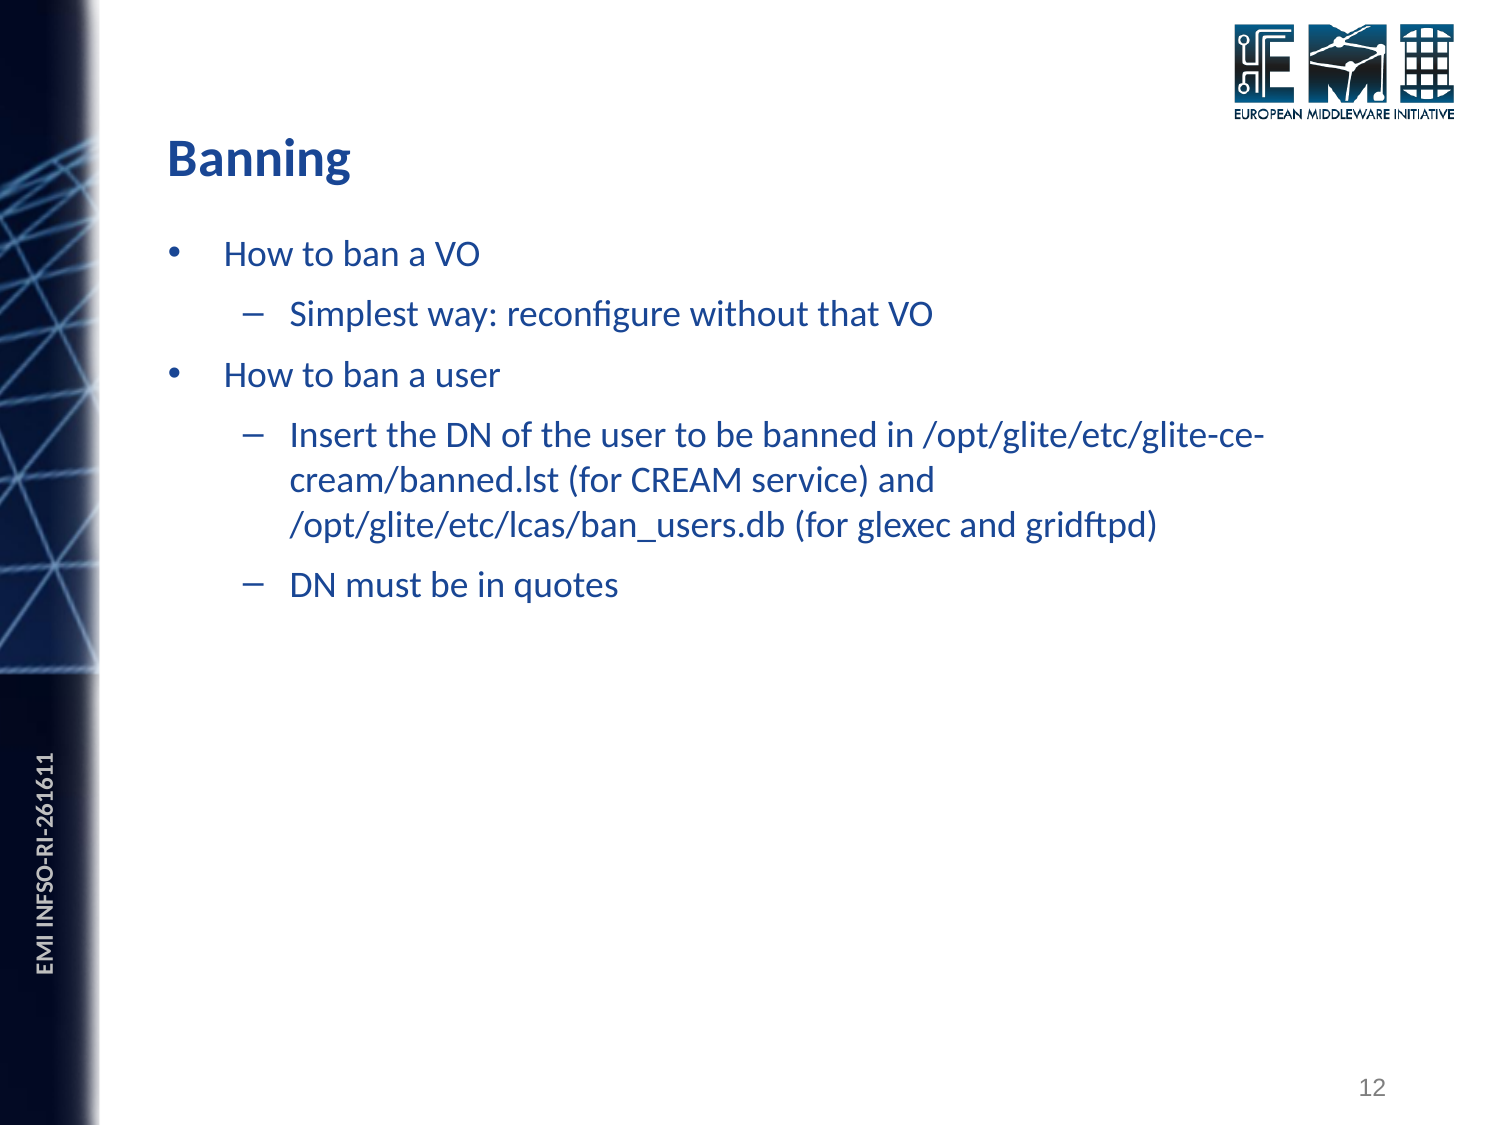

Banning
# How to ban a VO
Simplest way: reconfigure without that VO
How to ban a user
Insert the DN of the user to be banned in /opt/glite/etc/glite-ce-cream/banned.lst (for CREAM service) and /opt/glite/etc/lcas/ban_users.db (for glexec and gridftpd)
DN must be in quotes